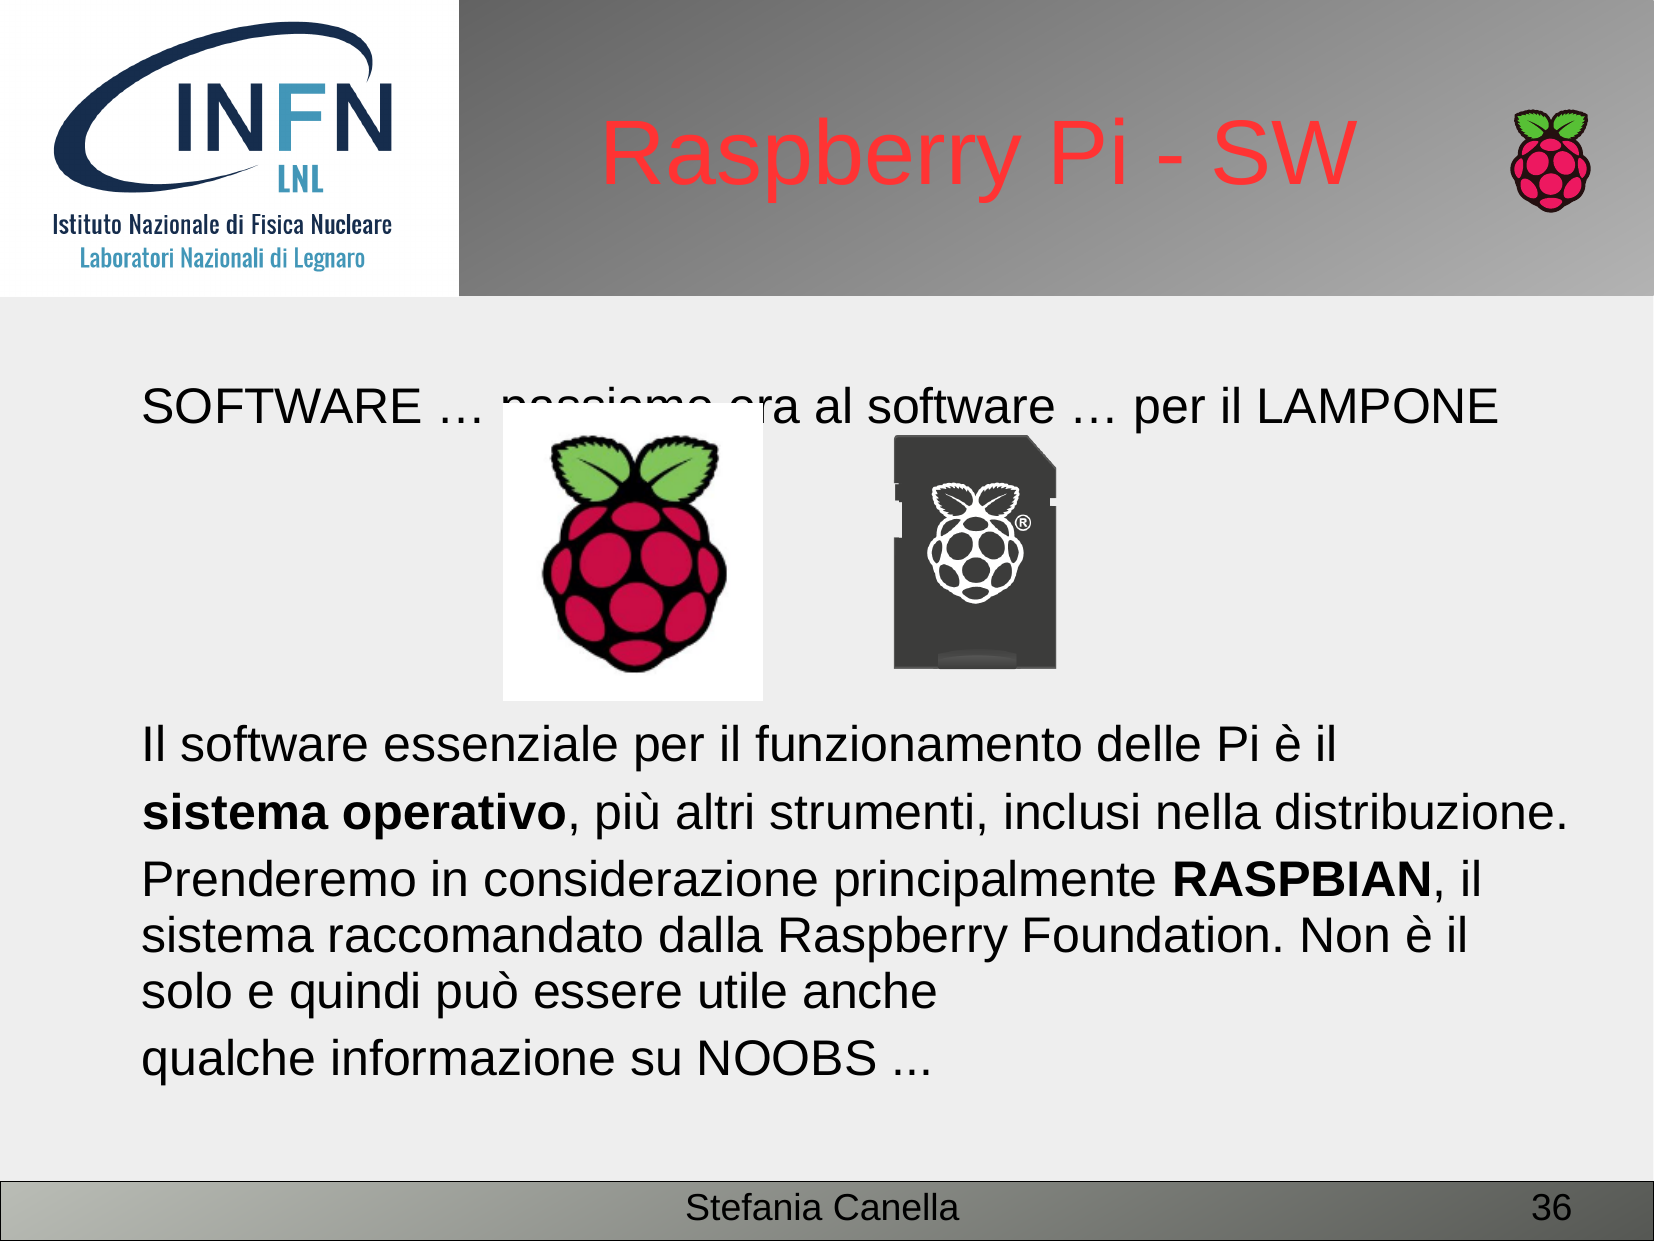

# Raspberry Pi - SW
SOFTWARE … passiamo ora al software … per il LAMPONE
Il software essenziale per il funzionamento delle Pi è il
sistema operativo, più altri strumenti, inclusi nella distribuzione.
Prenderemo in considerazione principalmente RASPBIAN, il sistema raccomandato dalla Raspberry Foundation. Non è il solo e quindi può essere utile anche
qualche informazione su NOOBS ...
Stefania Canella